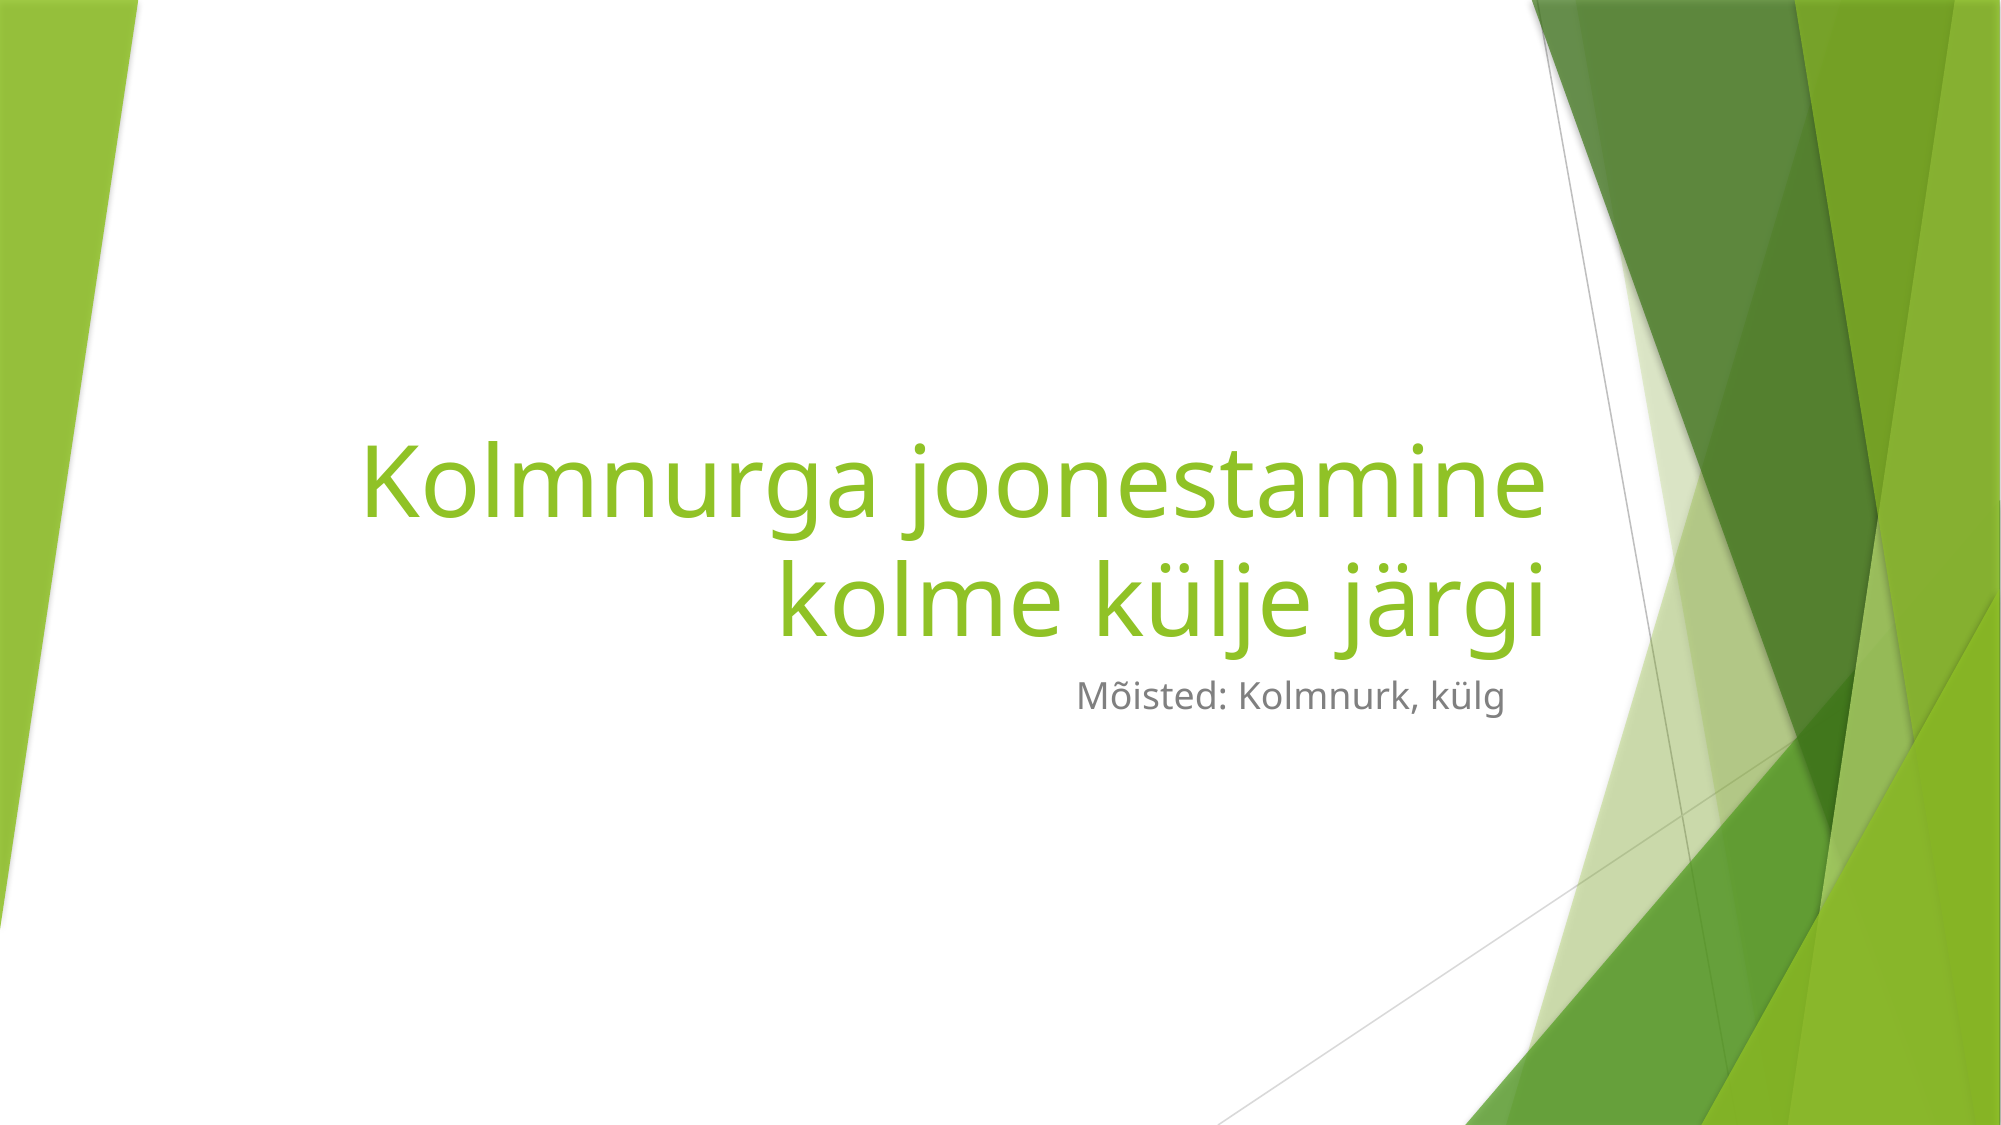

# Kolmnurga joonestamine kolme külje järgi
Mõisted: Kolmnurk, külg